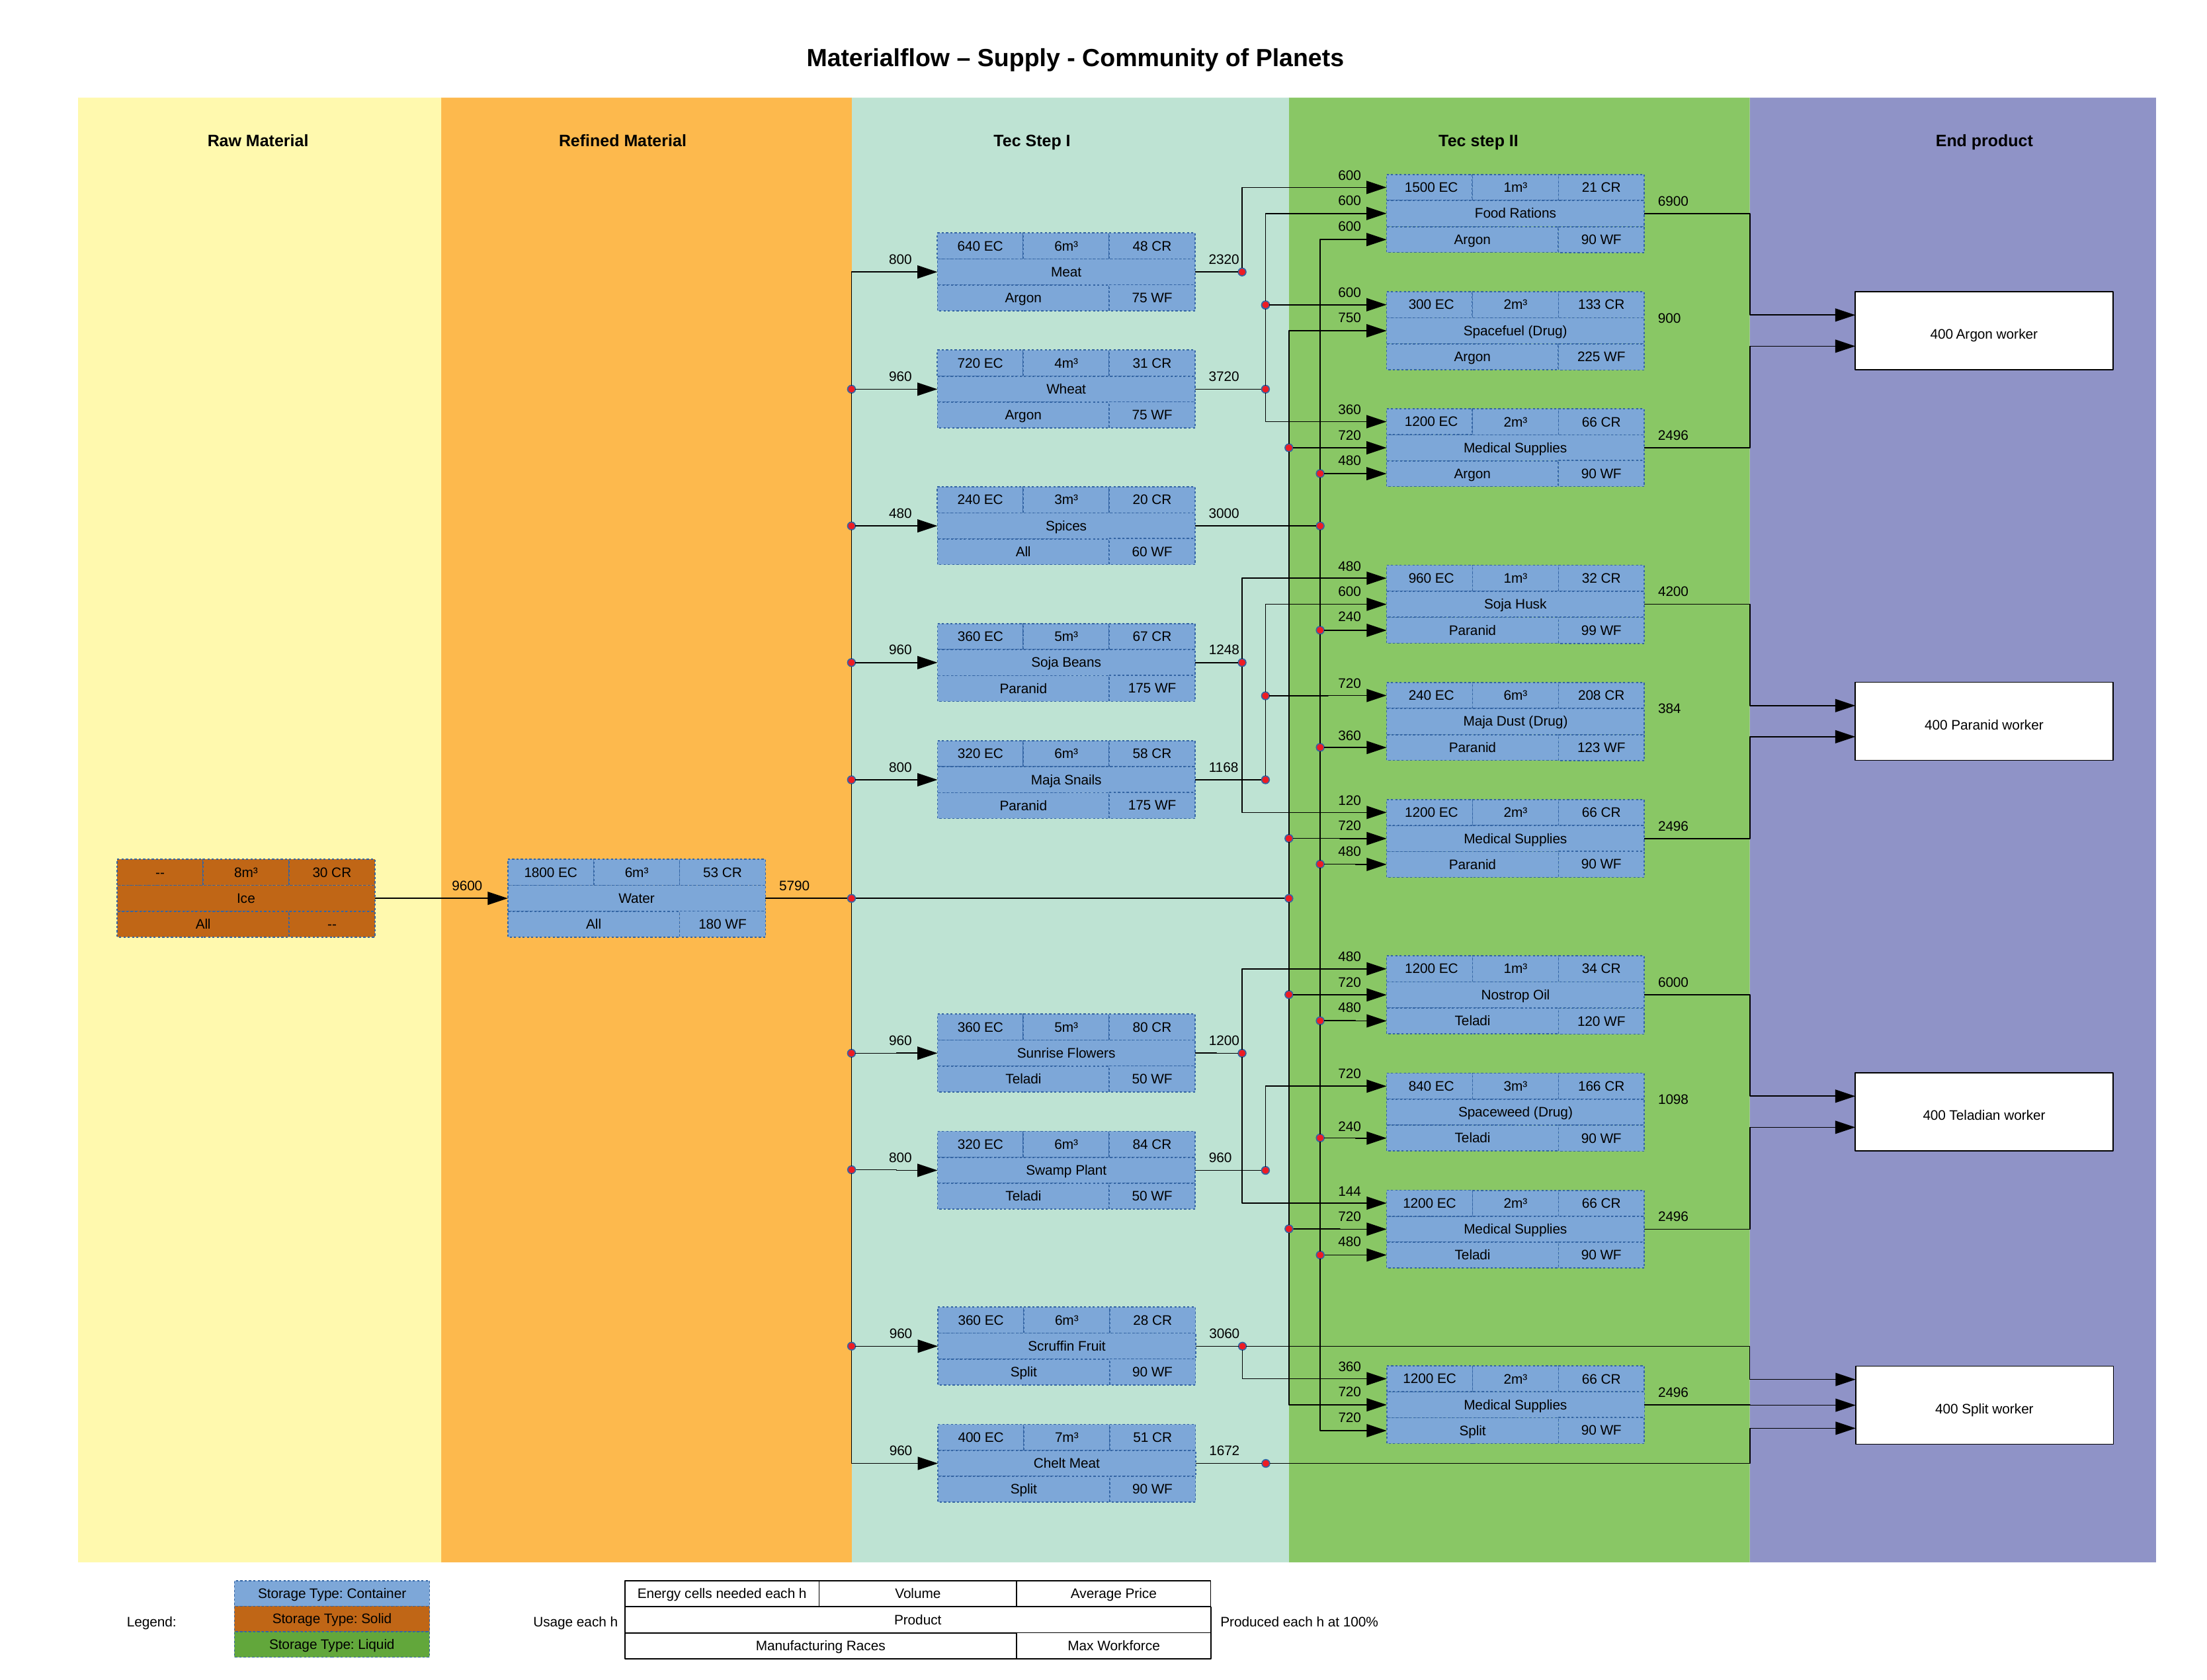

Materialflow – Supply - Community of Planets
Raw Material
Refined Material
Tec Step I
Tec step II
End product
600
 1500 EC
1m³
21 CR
600
6900
Food Rations
600
Argon
90 WF
640 EC
6m³
48 CR
800
2320
Meat
600
75 WF
Argon
400 Argon worker
 300 EC
2m³
133 CR
750
900
Spacefuel (Drug)
Argon
225 WF
720 EC
4m³
31 CR
960
3720
Wheat
360
75 WF
Argon
 1200 EC
2m³
66 CR
720
2496
Medical Supplies
480
90 WF
Argon
240 EC
3m³
20 CR
480
3000
Spices
60 WF
All
480
 960 EC
1m³
32 CR
600
4200
Soja Husk
240
Paranid
99 WF
360 EC
5m³
67 CR
960
1248
Soja Beans
720
175 WF
Paranid
400 Paranid worker
 240 EC
6m³
208 CR
384
Maja Dust (Drug)
360
Paranid
123 WF
320 EC
6m³
58 CR
800
1168
Maja Snails
120
175 WF
Paranid
 1200 EC
2m³
66 CR
720
2496
Medical Supplies
480
90 WF
Paranid
--
8m³
30 CR
1800 EC
6m³
53 CR
9600
5790
Ice
Water
180 WF
All
--
All
480
 1200 EC
1m³
34 CR
720
6000
Nostrop Oil
480
Teladi
120 WF
360 EC
5m³
80 CR
960
1200
Sunrise Flowers
720
50 WF
Teladi
400 Teladian worker
 840 EC
3m³
166 CR
1098
Spaceweed (Drug)
240
Teladi
90 WF
320 EC
6m³
84 CR
800
960
Swamp Plant
144
50 WF
Teladi
1200 EC
2m³
66 CR
720
2496
Medical Supplies
480
90 WF
Teladi
360 EC
6m³
28 CR
960
3060
Scruffin Fruit
360
90 WF
Split
1200 EC
2m³
66 CR
400 Split worker
720
2496
Medical Supplies
720
90 WF
Split
400 EC
7m³
51 CR
960
1672
Chelt Meat
90 WF
Split
Storage Type: Container
Energy cells needed each h
Volume
Average Price
Storage Type: Solid
Product
Legend:
Usage each h
Produced each h at 100%
Storage Type: Liquid
Max Workforce
Manufacturing Races